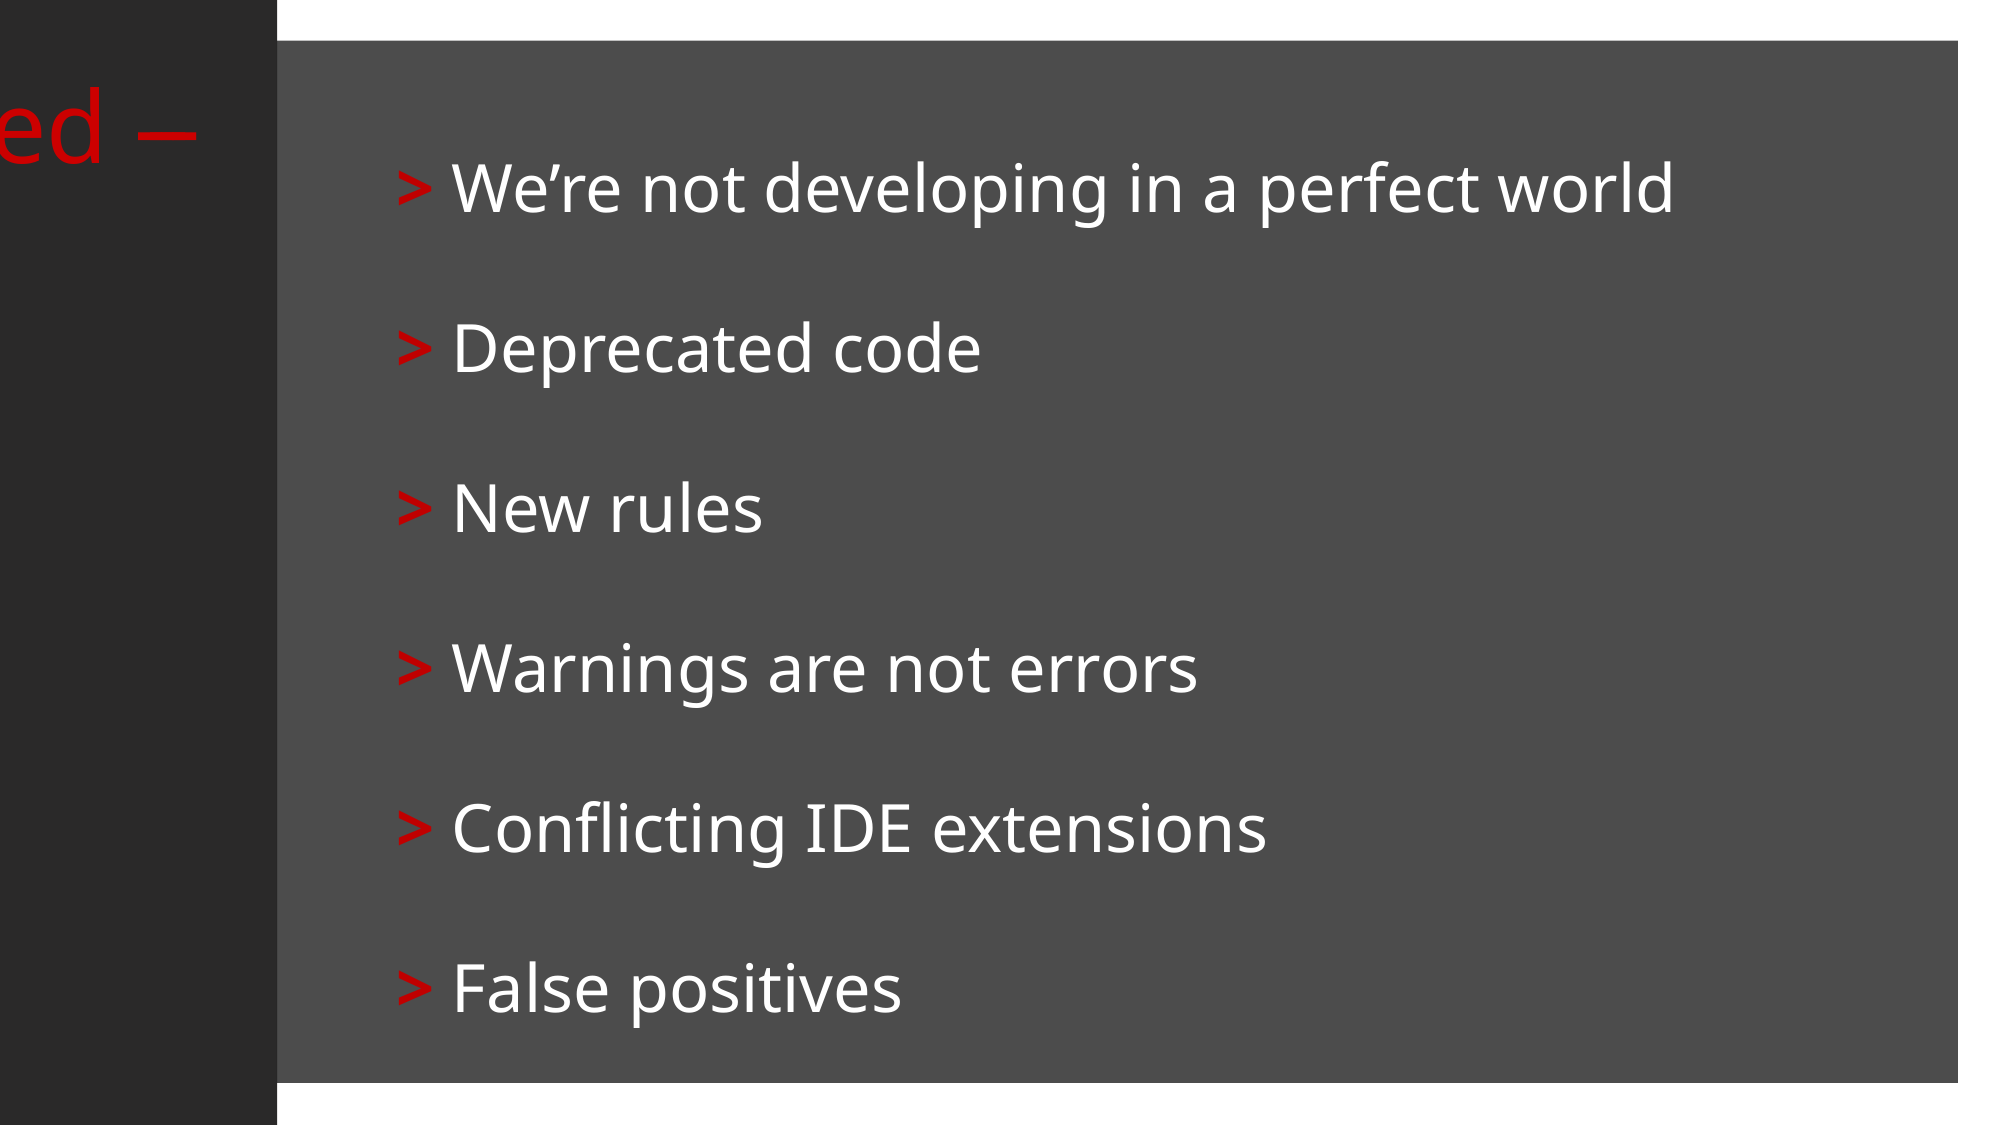

--------------------- opinionated ----
> We’re not developing in a perfect world
> Deprecated code
> New rules
> Warnings are not errors
> Conflicting IDE extensions
> False positives